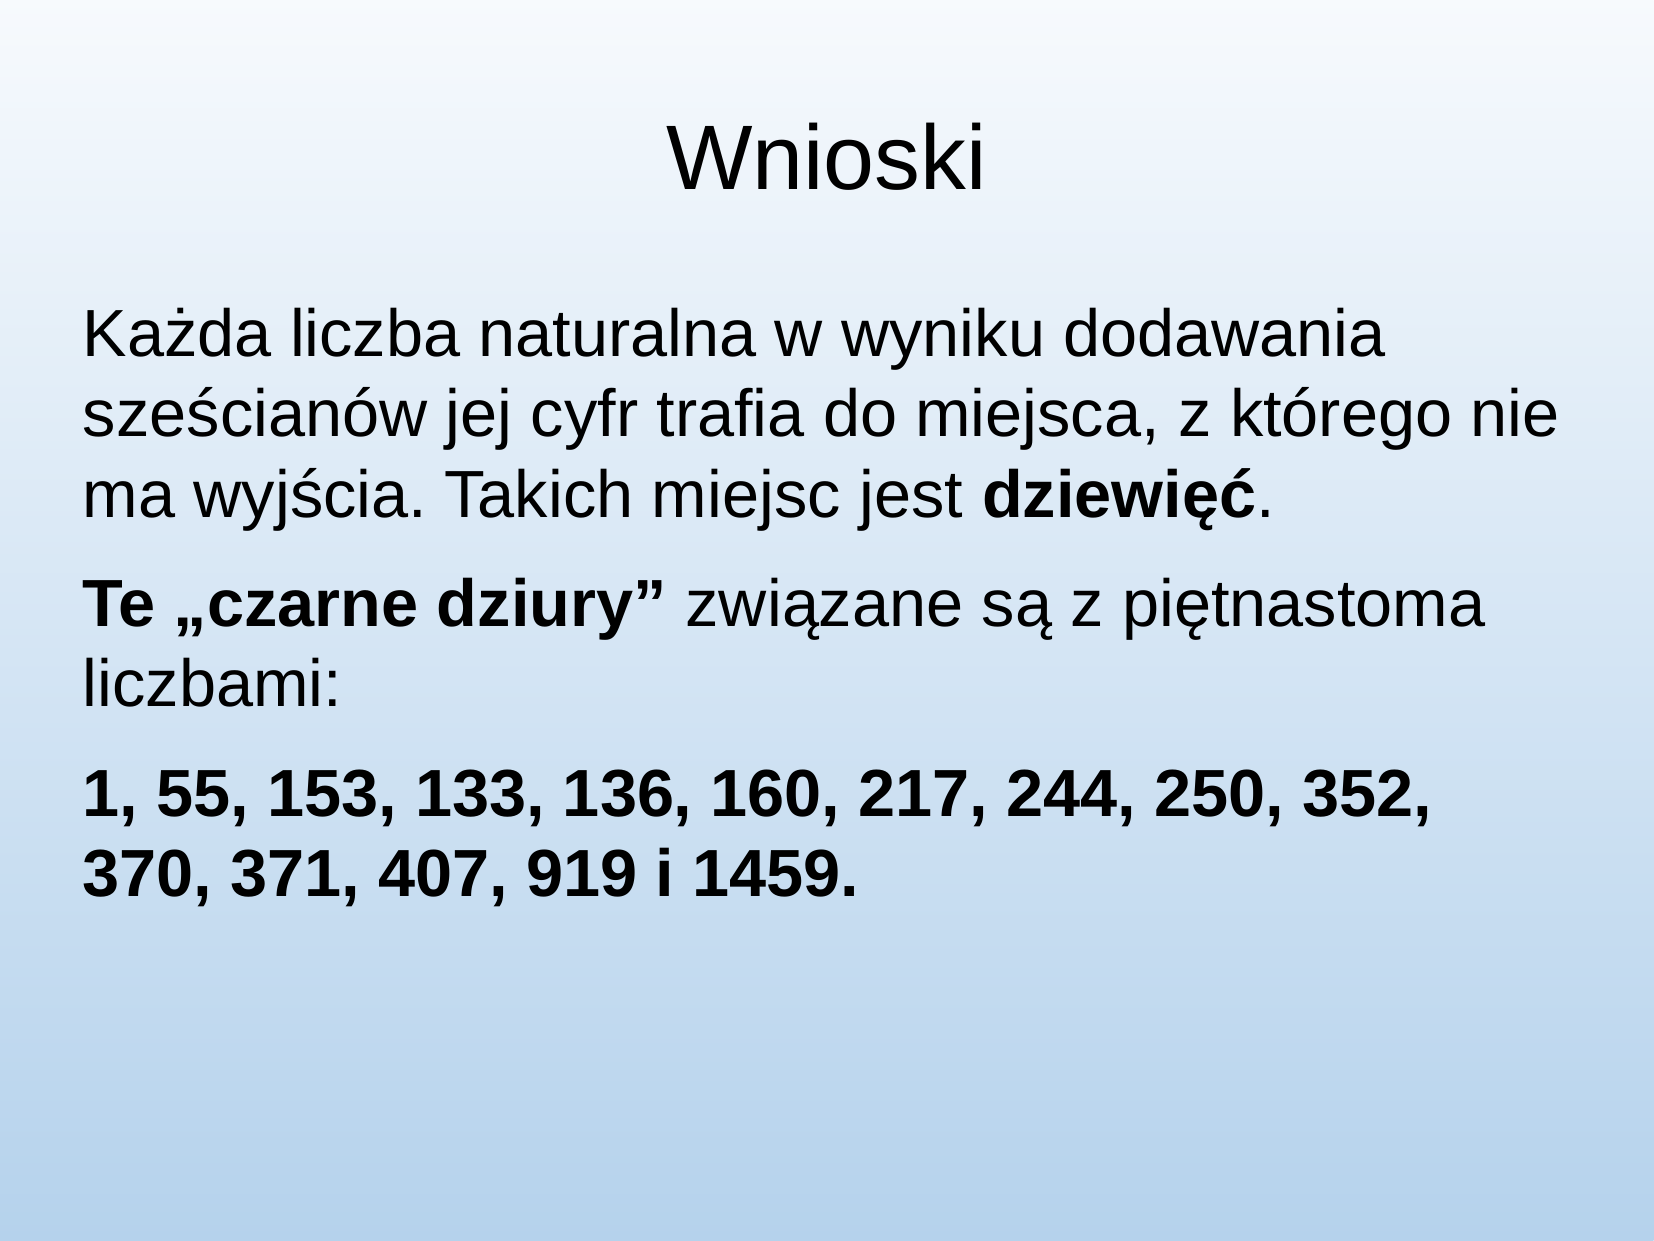

# Wnioski
Każda liczba naturalna w wyniku dodawania sześcianów jej cyfr trafia do miejsca, z którego nie ma wyjścia. Takich miejsc jest dziewięć.
Te „czarne dziury” związane są z piętnastoma liczbami:
1, 55, 153, 133, 136, 160, 217, 244, 250, 352, 370, 371, 407, 919 i 1459.